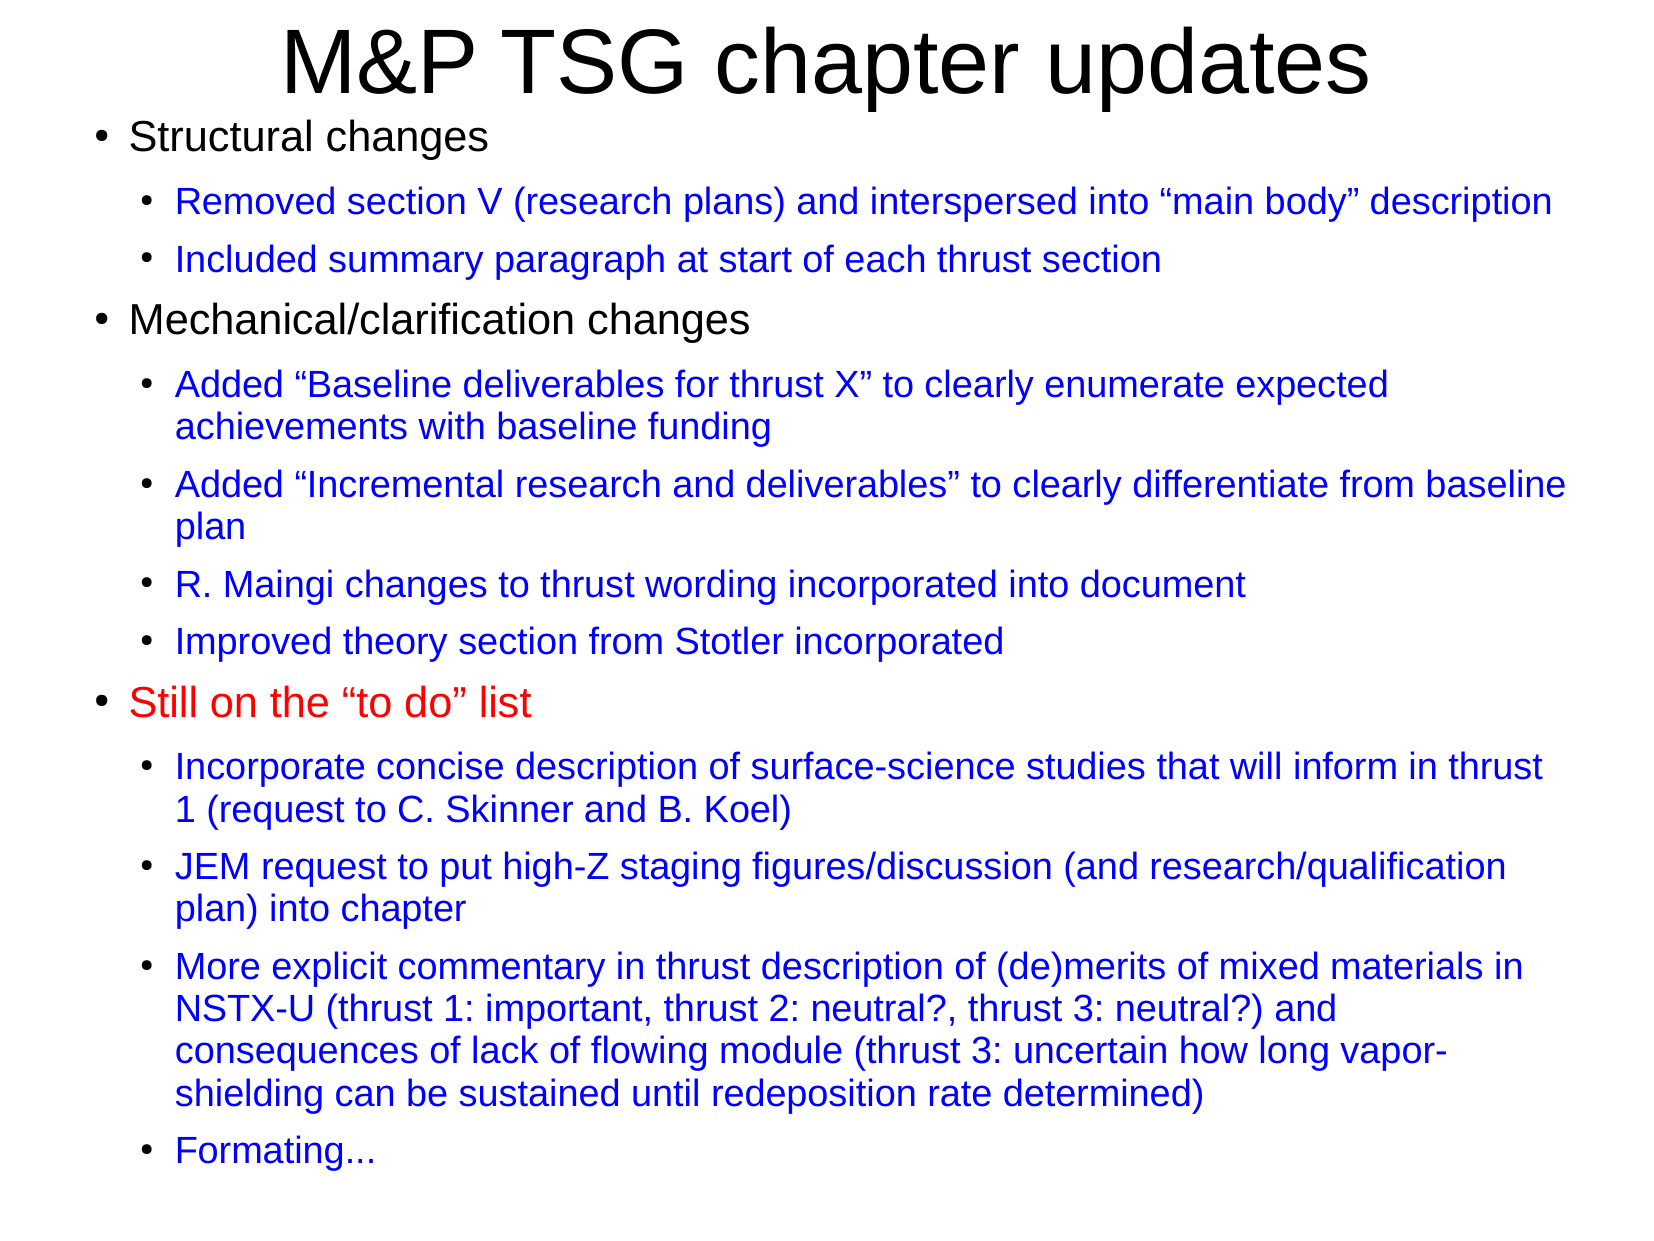

# M&P TSG chapter updates
Structural changes
Removed section V (research plans) and interspersed into “main body” description
Included summary paragraph at start of each thrust section
Mechanical/clarification changes
Added “Baseline deliverables for thrust X” to clearly enumerate expected achievements with baseline funding
Added “Incremental research and deliverables” to clearly differentiate from baseline plan
R. Maingi changes to thrust wording incorporated into document
Improved theory section from Stotler incorporated
Still on the “to do” list
Incorporate concise description of surface-science studies that will inform in thrust 1 (request to C. Skinner and B. Koel)
JEM request to put high-Z staging figures/discussion (and research/qualification plan) into chapter
More explicit commentary in thrust description of (de)merits of mixed materials in NSTX-U (thrust 1: important, thrust 2: neutral?, thrust 3: neutral?) and consequences of lack of flowing module (thrust 3: uncertain how long vapor-shielding can be sustained until redeposition rate determined)
Formating...